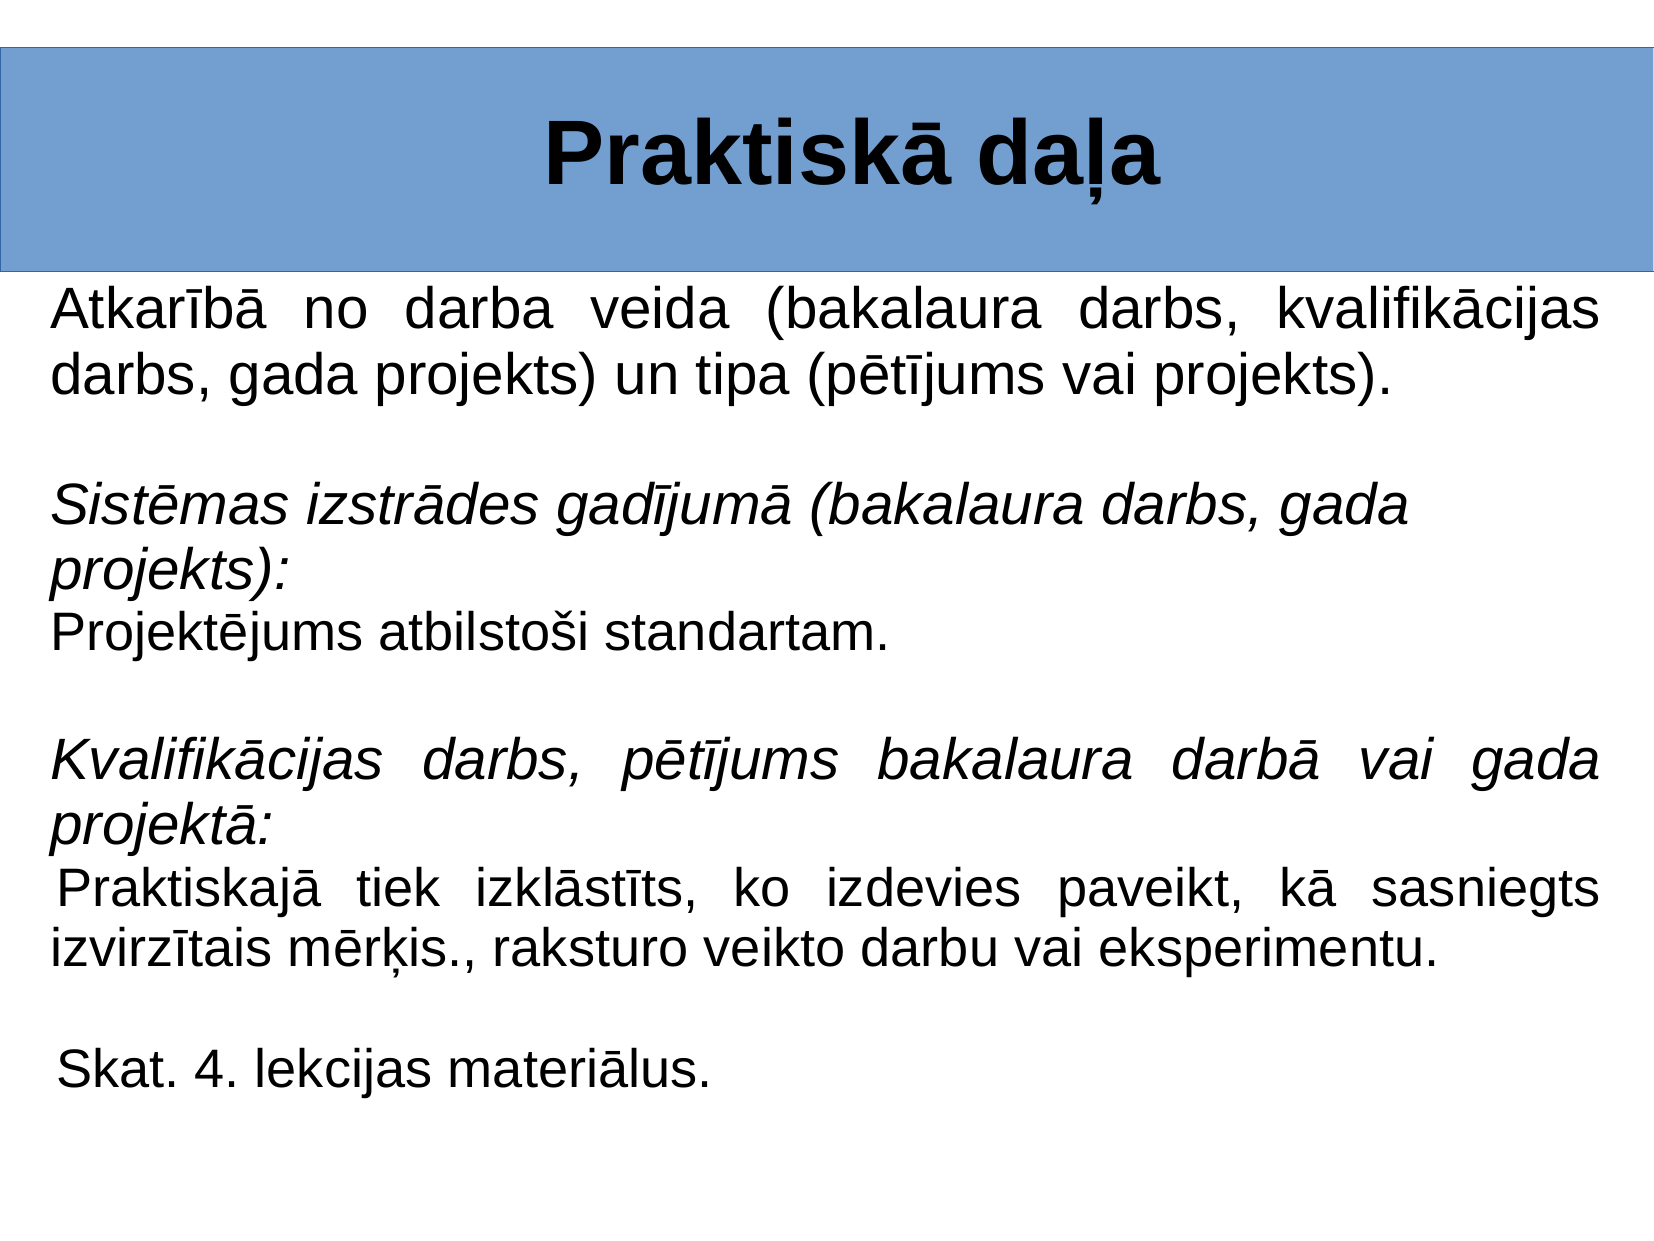

# Praktiskā daļa
Atkarībā no darba veida (bakalaura darbs, kvalifikācijas darbs, gada projekts) un tipa (pētījums vai projekts).
Sistēmas izstrādes gadījumā (bakalaura darbs, gada projekts):
Projektējums atbilstoši standartam.
Kvalifikācijas darbs, pētījums bakalaura darbā vai gada projektā:
Praktiskajā tiek izklāstīts, ko izdevies paveikt, kā sasniegts izvirzītais mērķis., raksturo veikto darbu vai eksperimentu.
Skat. 4. lekcijas materiālus.